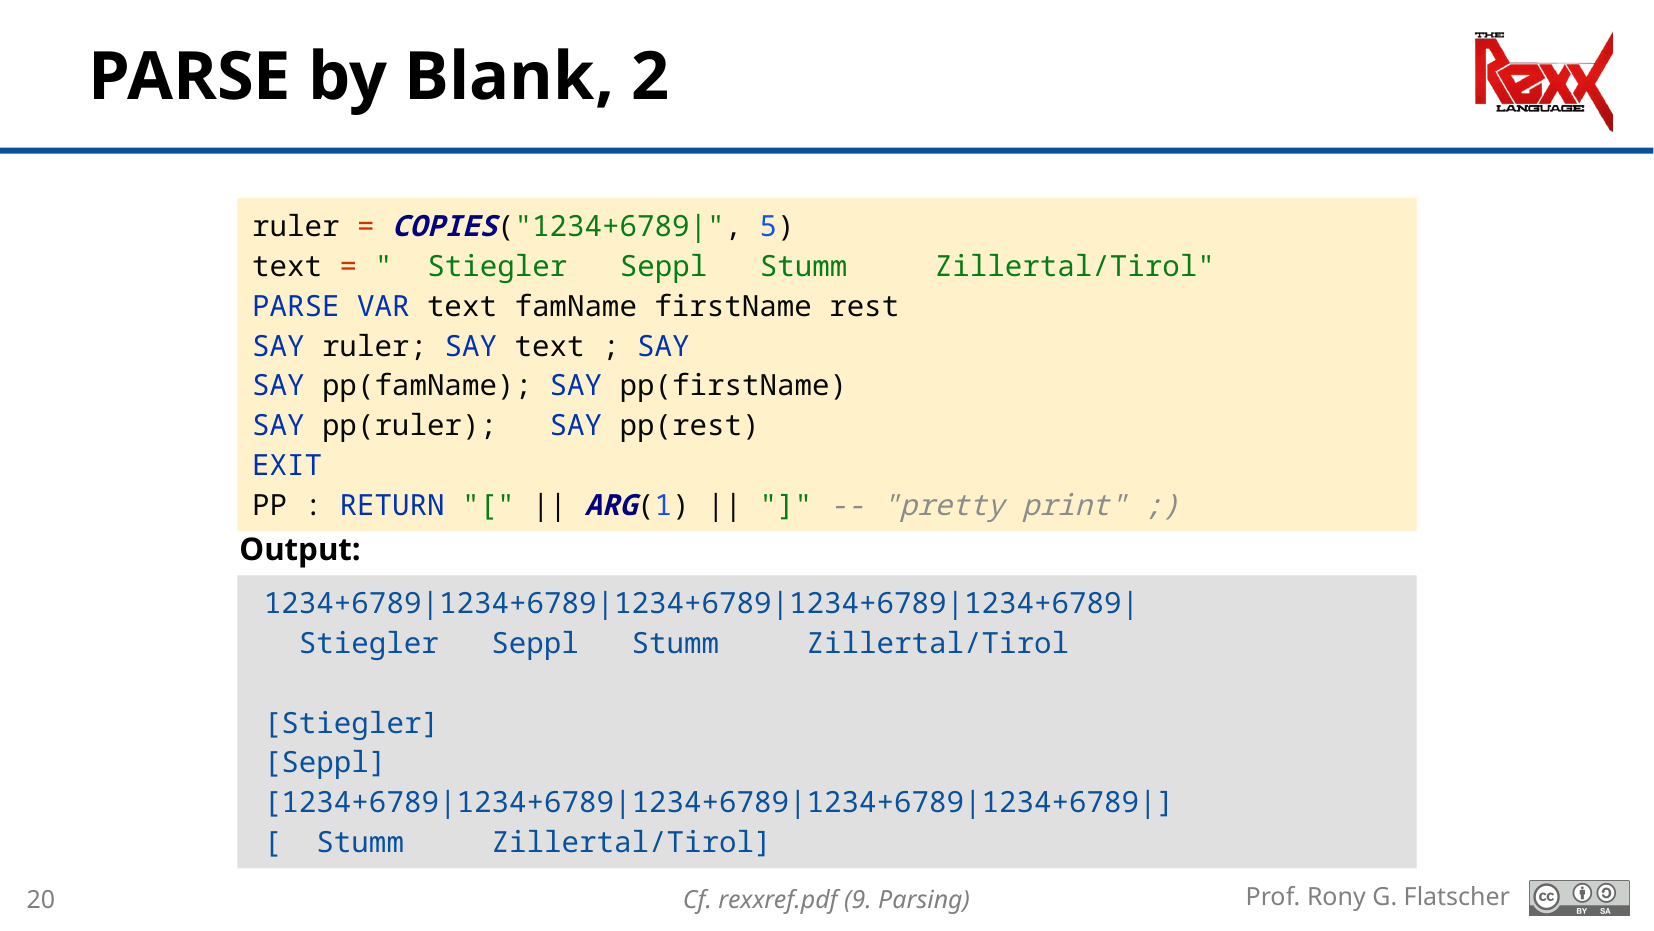

# PARSE by Blank, 2
ruler = COPIES("1234+6789|", 5)
text = " Stiegler Seppl Stumm Zillertal/Tirol"
PARSE VAR text famName firstName rest
SAY ruler; SAY text ; SAY
SAY pp(famName); SAY pp(firstName)
SAY pp(ruler); SAY pp(rest)
EXIT
PP : RETURN "[" || ARG(1) || "]" -- "pretty print" ;)
Output:
1234+6789|1234+6789|1234+6789|1234+6789|1234+6789|
 Stiegler Seppl Stumm Zillertal/Tirol
[Stiegler]
[Seppl]
[1234+6789|1234+6789|1234+6789|1234+6789|1234+6789|]
[ Stumm Zillertal/Tirol]
Cf. rexxref.pdf (9. Parsing)